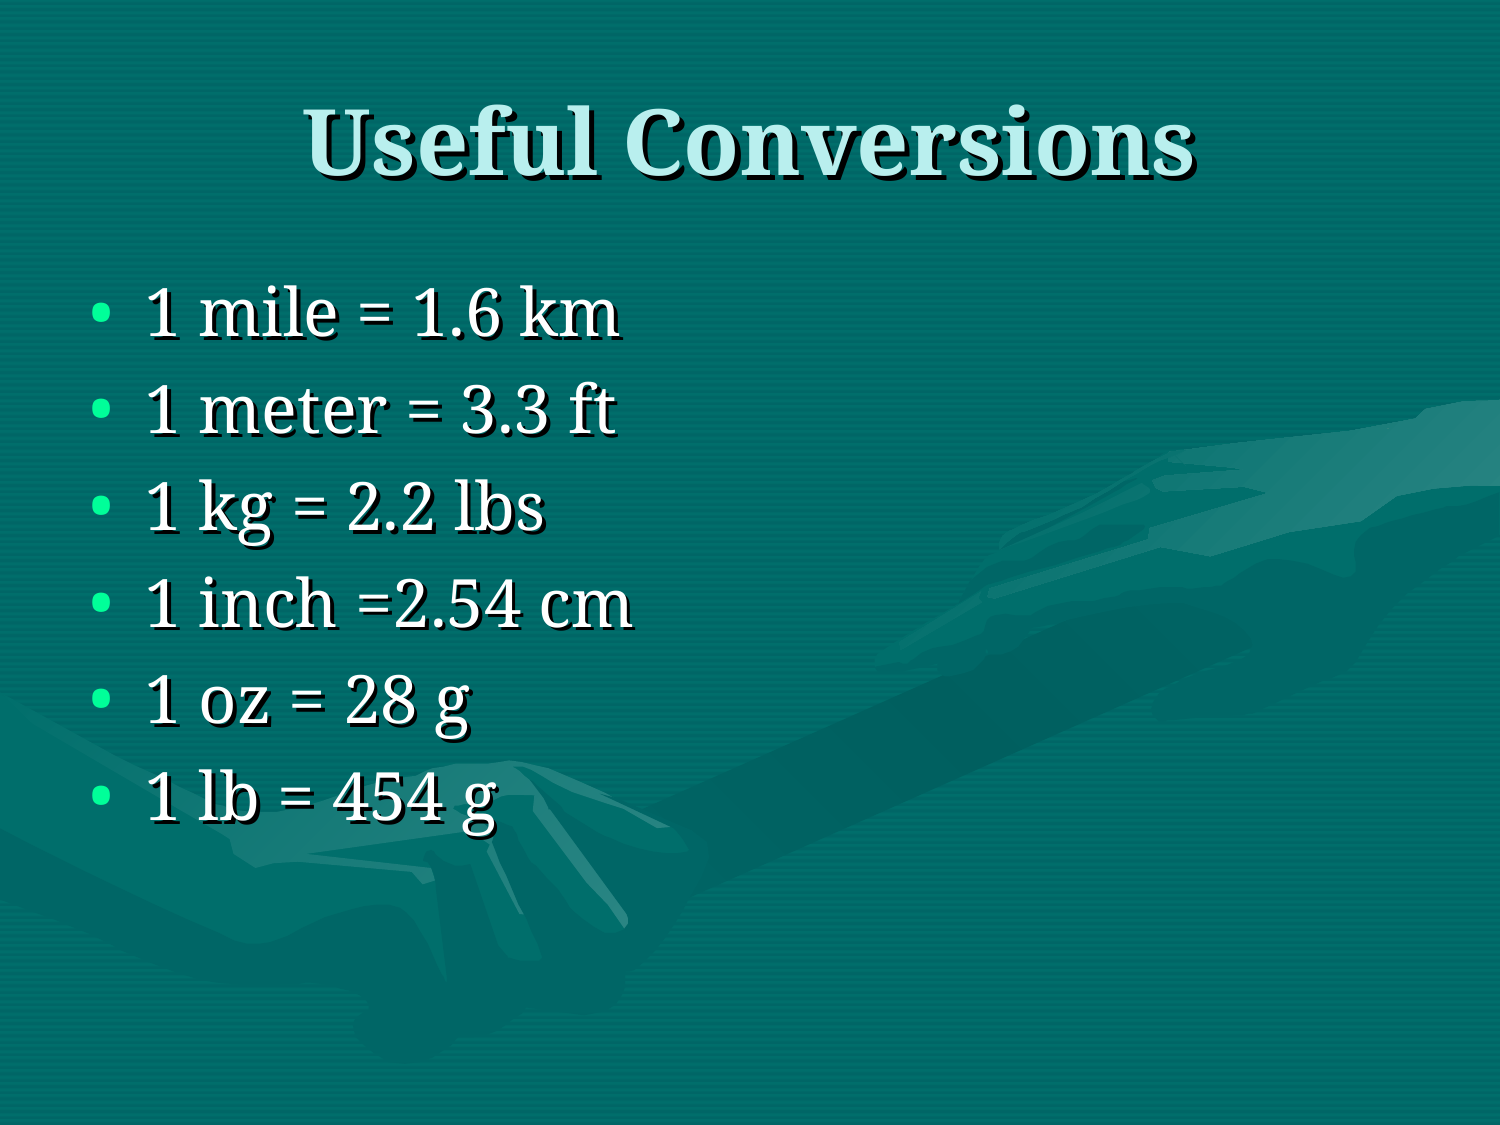

# Useful Conversions
1 mile = 1.6 km
1 meter = 3.3 ft
1 kg = 2.2 lbs
1 inch =2.54 cm
1 oz = 28 g
1 lb = 454 g